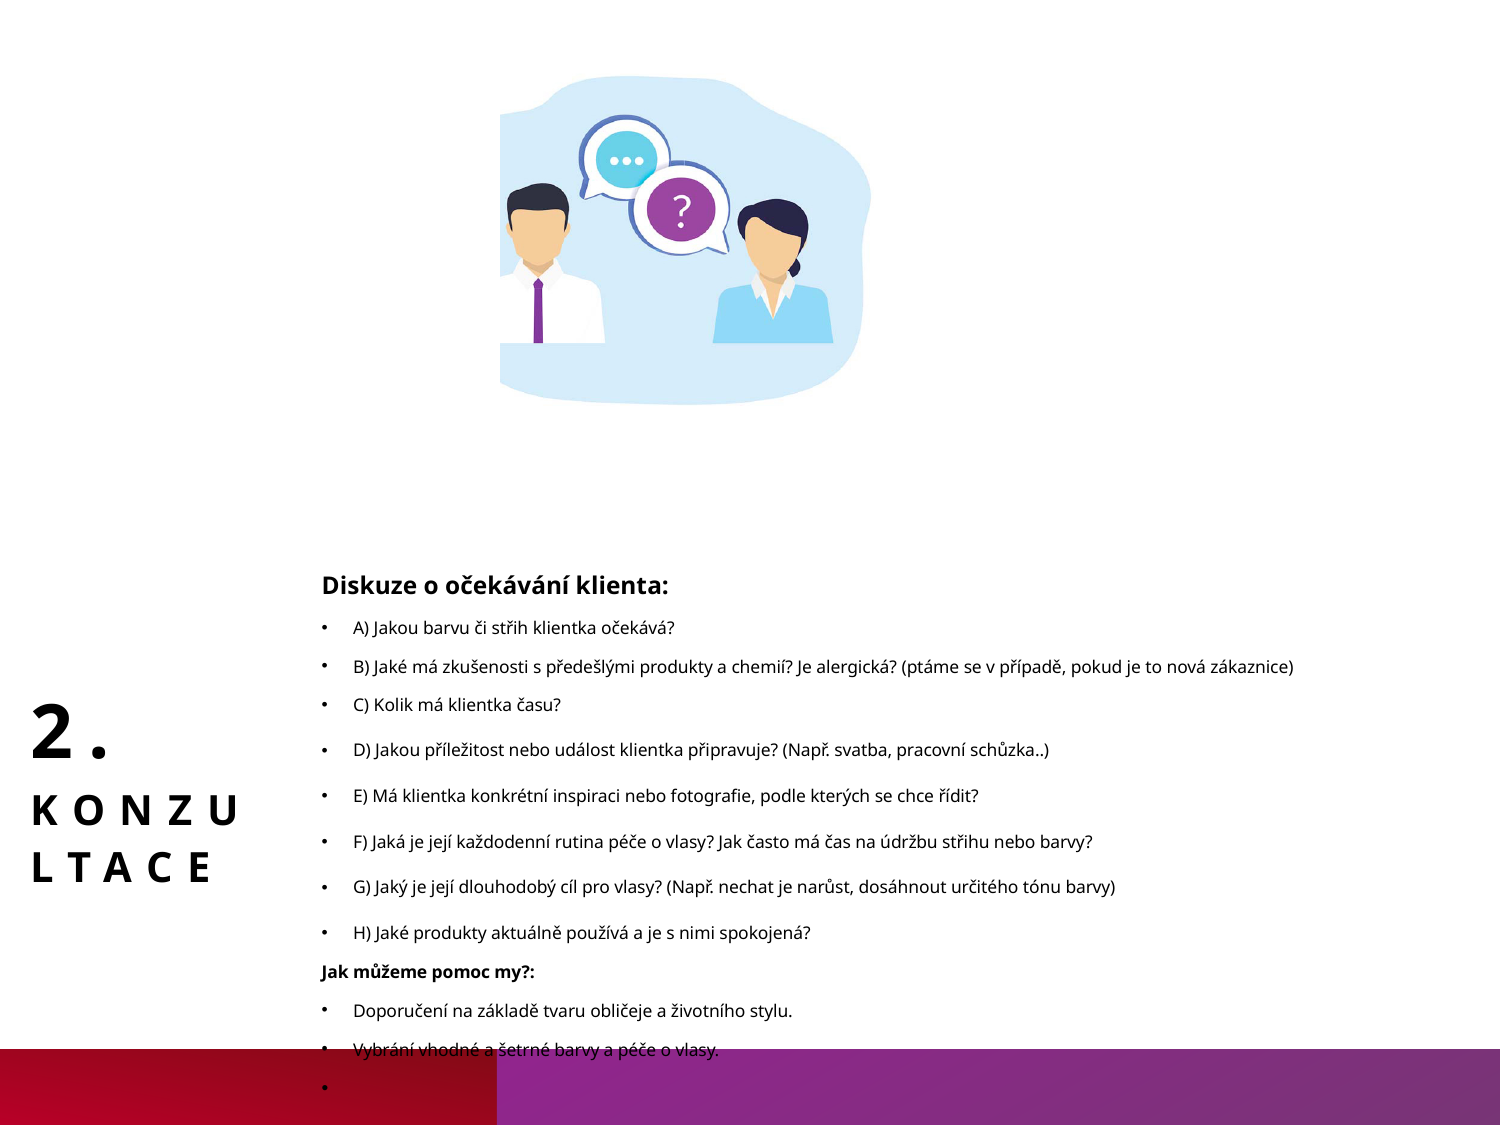

# 2. Konzultace
Diskuze o očekávání klienta:
A) Jakou barvu či střih klientka očekává?
B) Jaké má zkušenosti s předešlými produkty a chemií? Je alergická? (ptáme se v případě, pokud je to nová zákaznice)
C) Kolik má klientka času?
D) Jakou příležitost nebo událost klientka připravuje? (Např. svatba, pracovní schůzka..)
E) Má klientka konkrétní inspiraci nebo fotografie, podle kterých se chce řídit?
F) Jaká je její každodenní rutina péče o vlasy? Jak často má čas na údržbu střihu nebo barvy?
G) Jaký je její dlouhodobý cíl pro vlasy? (Např. nechat je narůst, dosáhnout určitého tónu barvy)
H) Jaké produkty aktuálně používá a je s nimi spokojená?
Jak můžeme pomoc my?:
Doporučení na základě tvaru obličeje a životního stylu.
Vybrání vhodné a šetrné barvy a péče o vlasy.